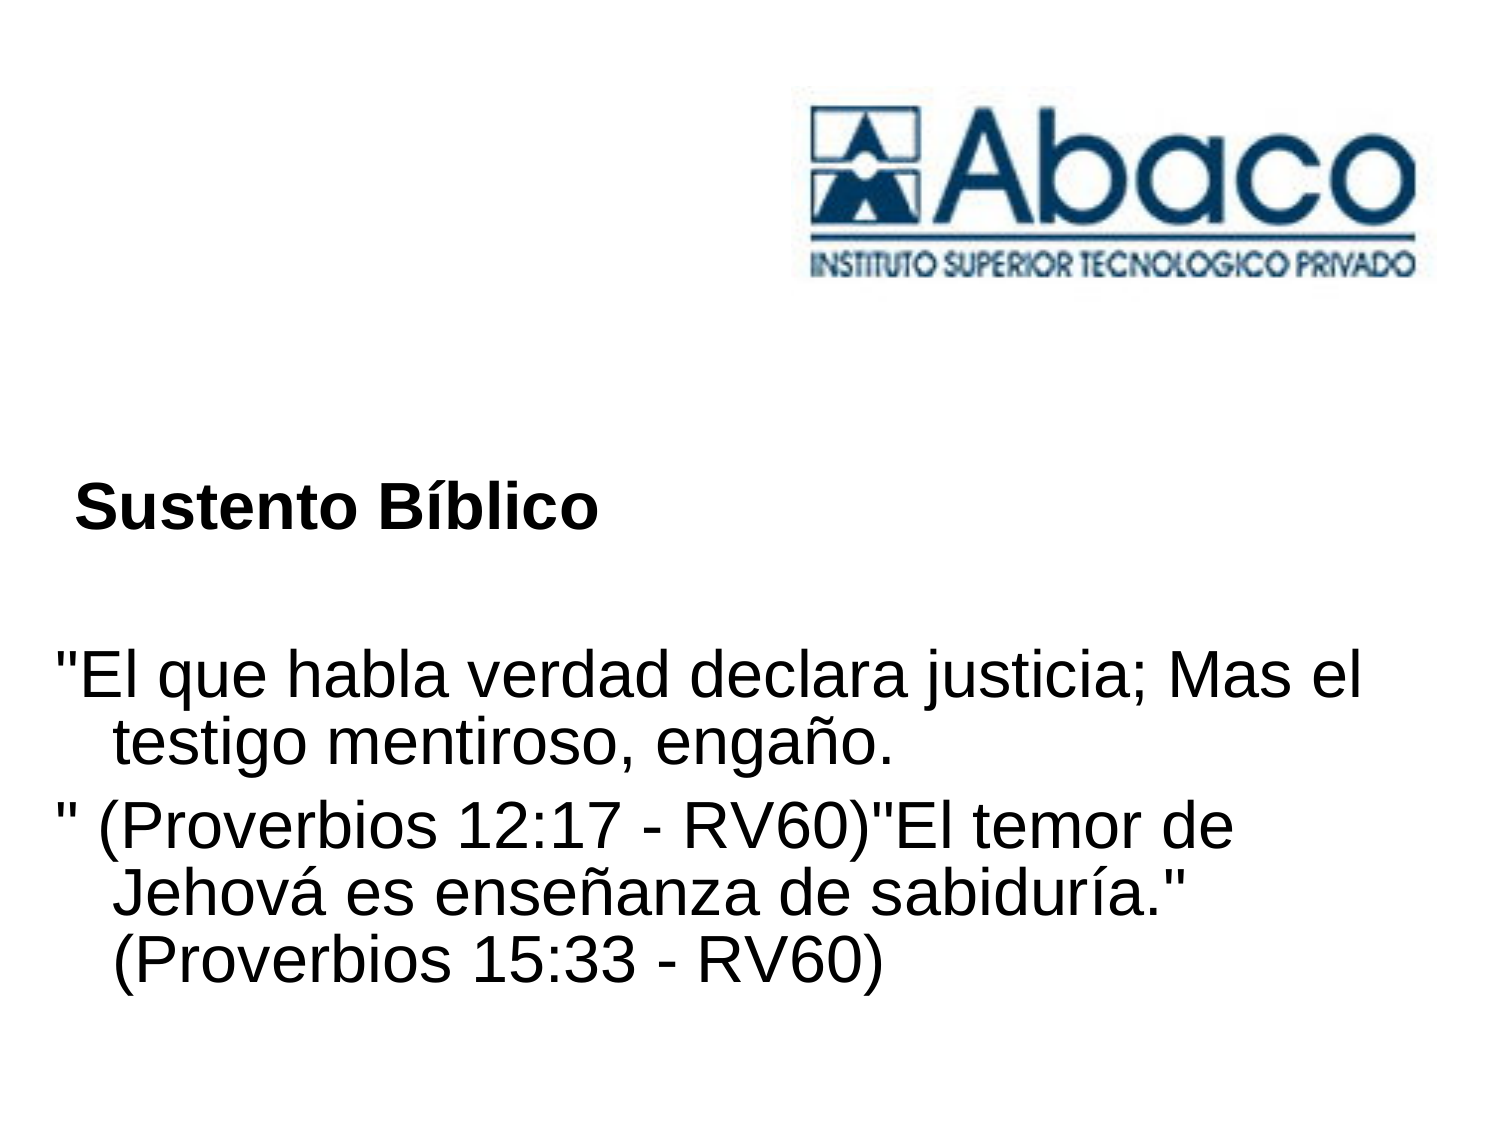

# Sustento Bíblico
"El que habla verdad declara justicia; Mas el testigo mentiroso, engaño.
" (Proverbios 12:17 - RV60)"El temor de Jehová es enseñanza de sabiduría." (Proverbios 15:33 - RV60)